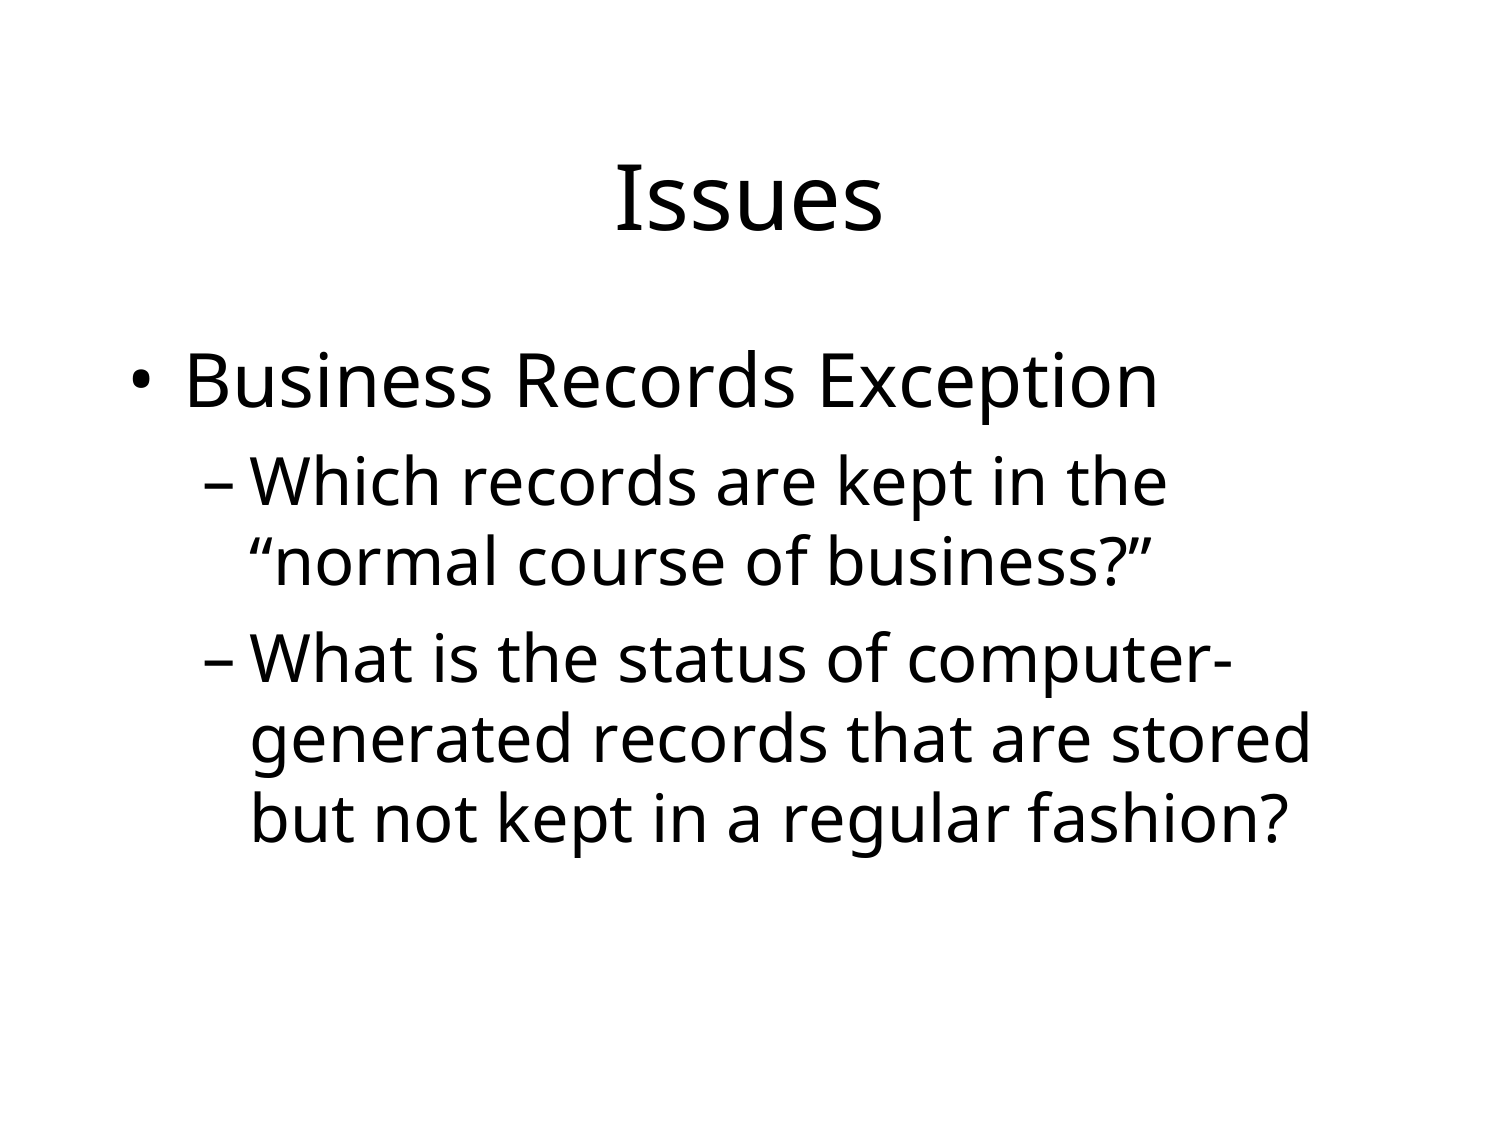

# Issues
Business Records Exception
Which records are kept in the “normal course of business?”
What is the status of computer-generated records that are stored but not kept in a regular fashion?